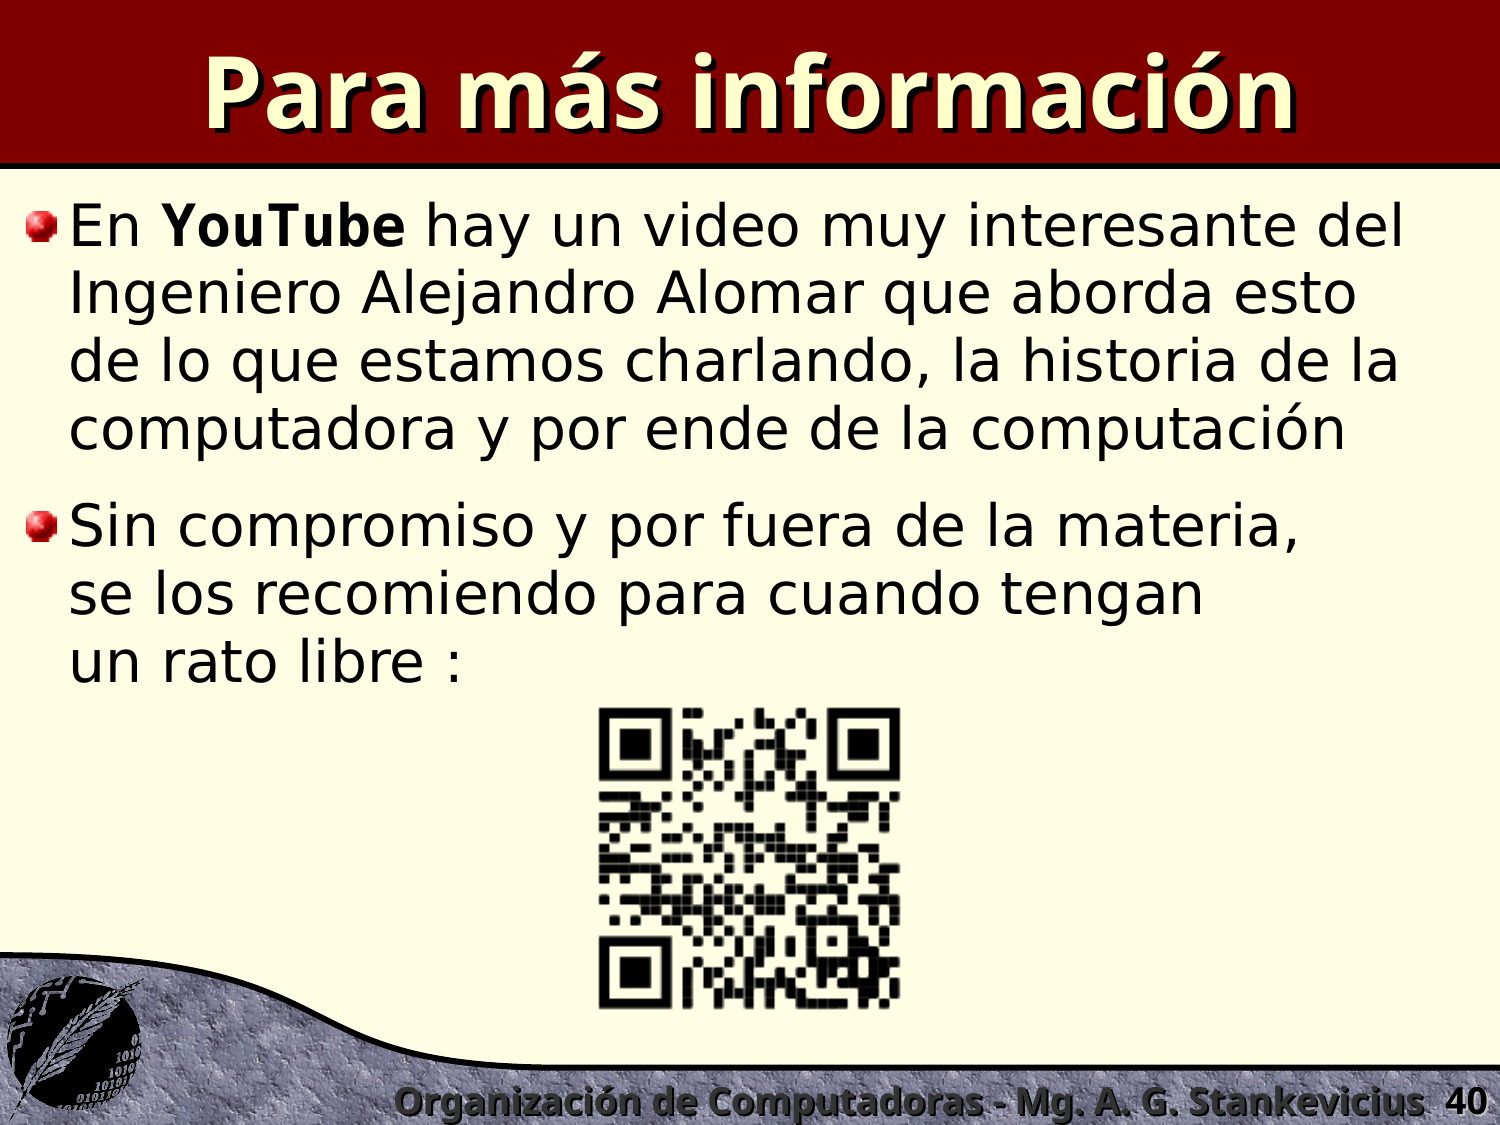

# Para más información
En YouTube hay un video muy interesante del Ingeniero Alejandro Alomar que aborda esto
de lo que estamos charlando, la historia de la computadora y por ende de la computación
Sin compromiso y por fuera de la materia,
se los recomiendo para cuando tengan
un rato libre :
40